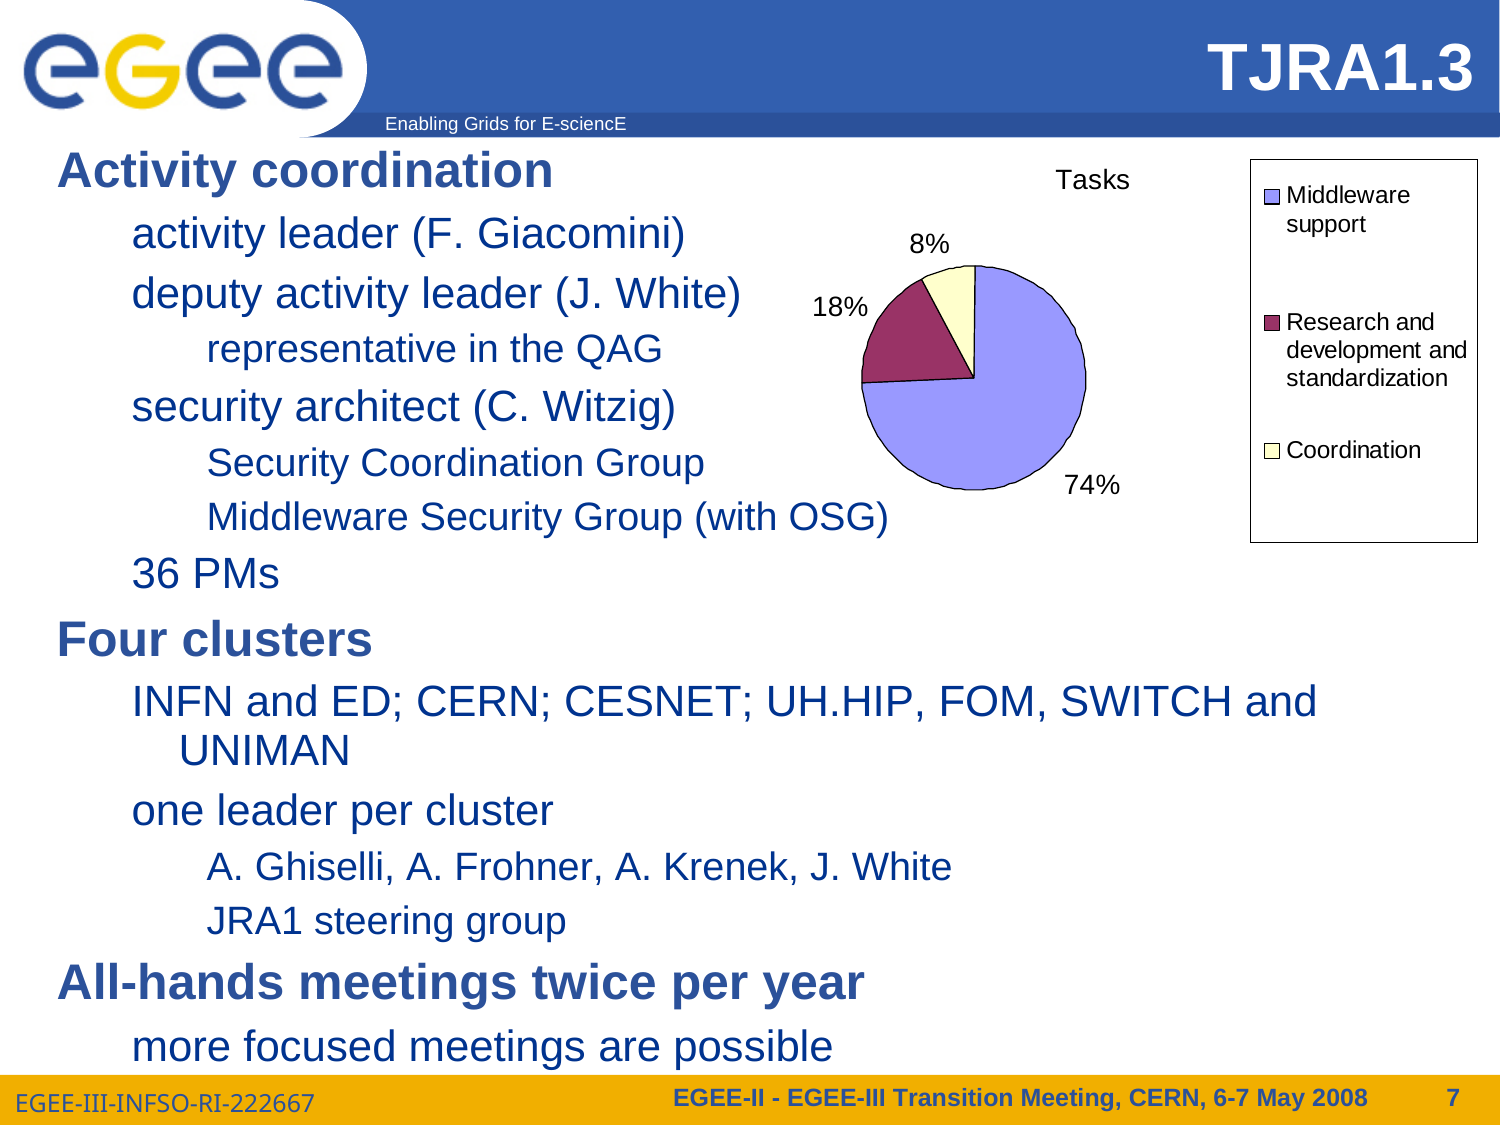

# TJRA1.3
Activity coordination
activity leader (F. Giacomini)
deputy activity leader (J. White)
representative in the QAG
security architect (C. Witzig)
Security Coordination Group
Middleware Security Group (with OSG)
36 PMs
Four clusters
INFN and ED; CERN; CESNET; UH.HIP, FOM, SWITCH and UNIMAN
one leader per cluster
A. Ghiselli, A. Frohner, A. Krenek, J. White
JRA1 steering group
All-hands meetings twice per year
more focused meetings are possible
EGEE-II - EGEE-III Transition Meeting, CERN, 6-7 May 2008
7